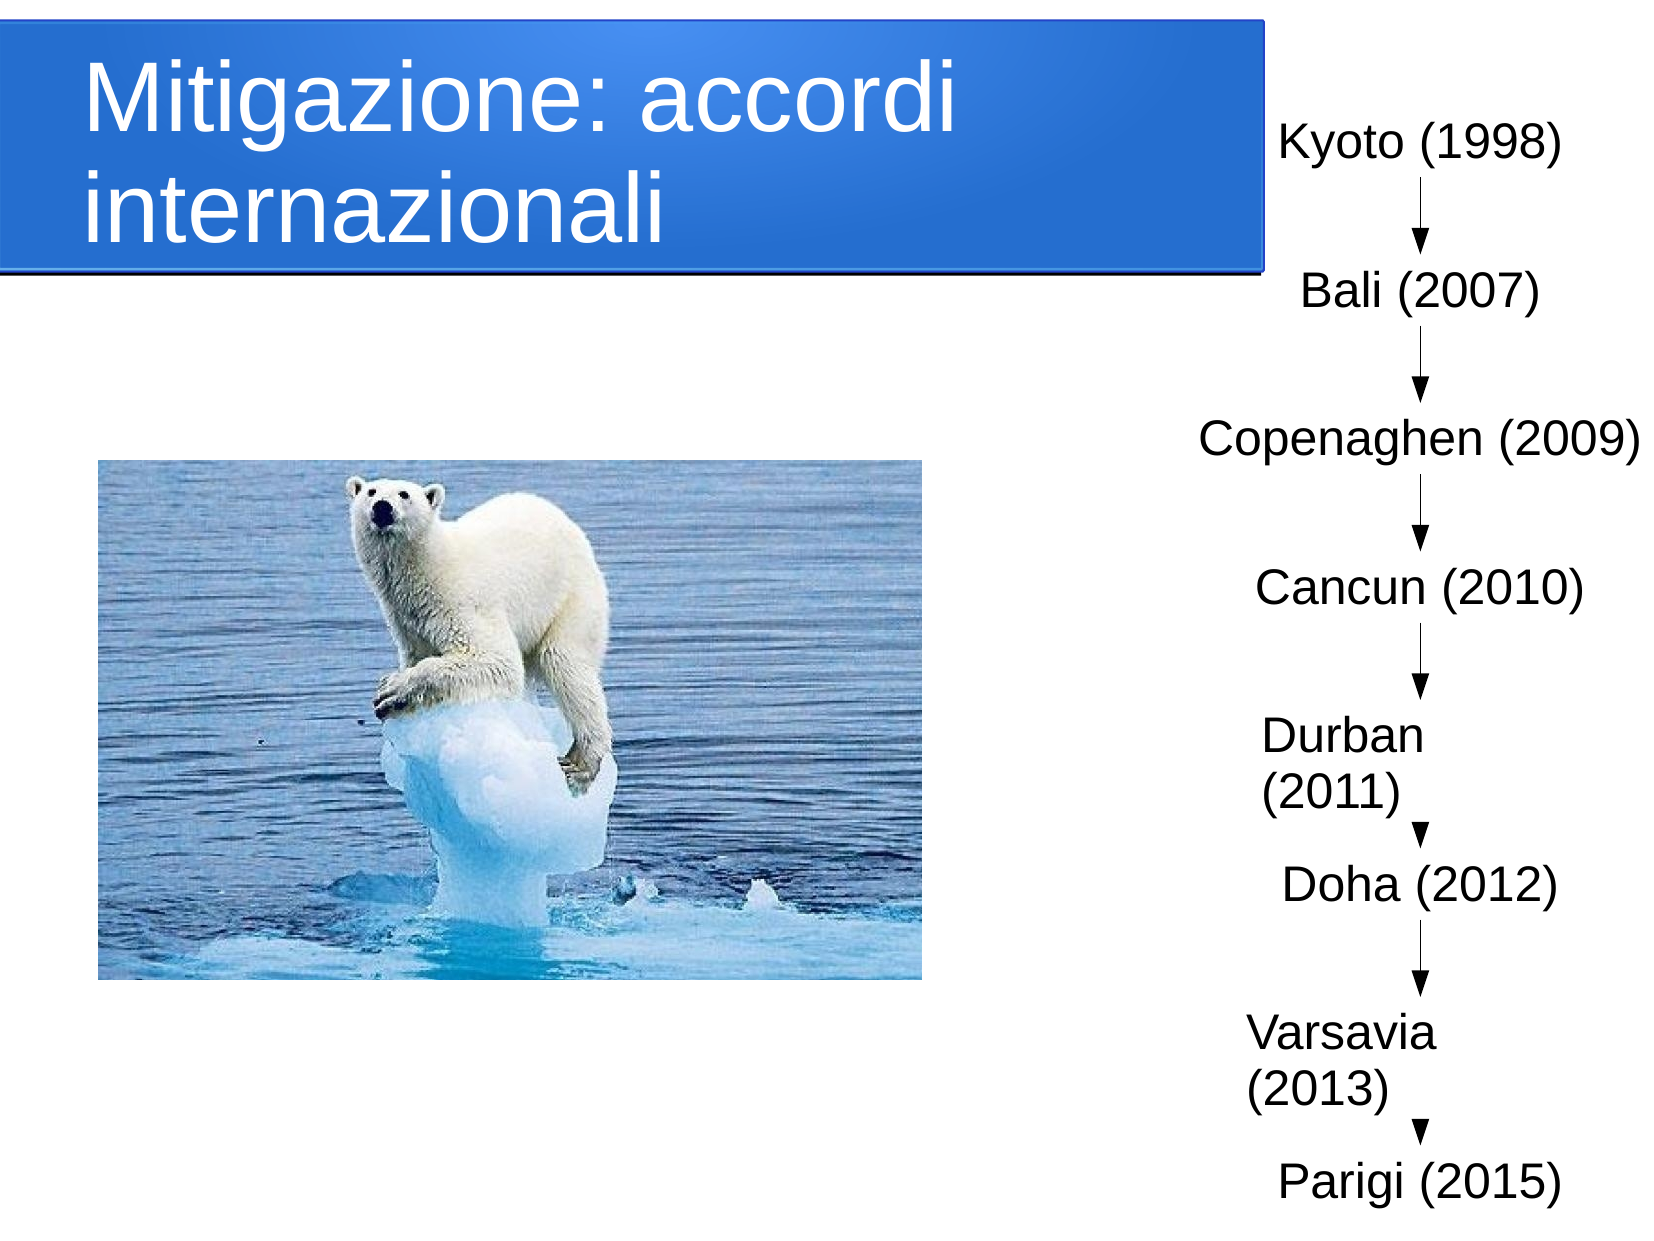

# Mitigazione: accordi internazionali
Kyoto (1998)
Bali (2007)
Copenaghen (2009)
Cancun (2010)
Durban (2011)
Doha (2012)
Varsavia (2013)
Parigi (2015)